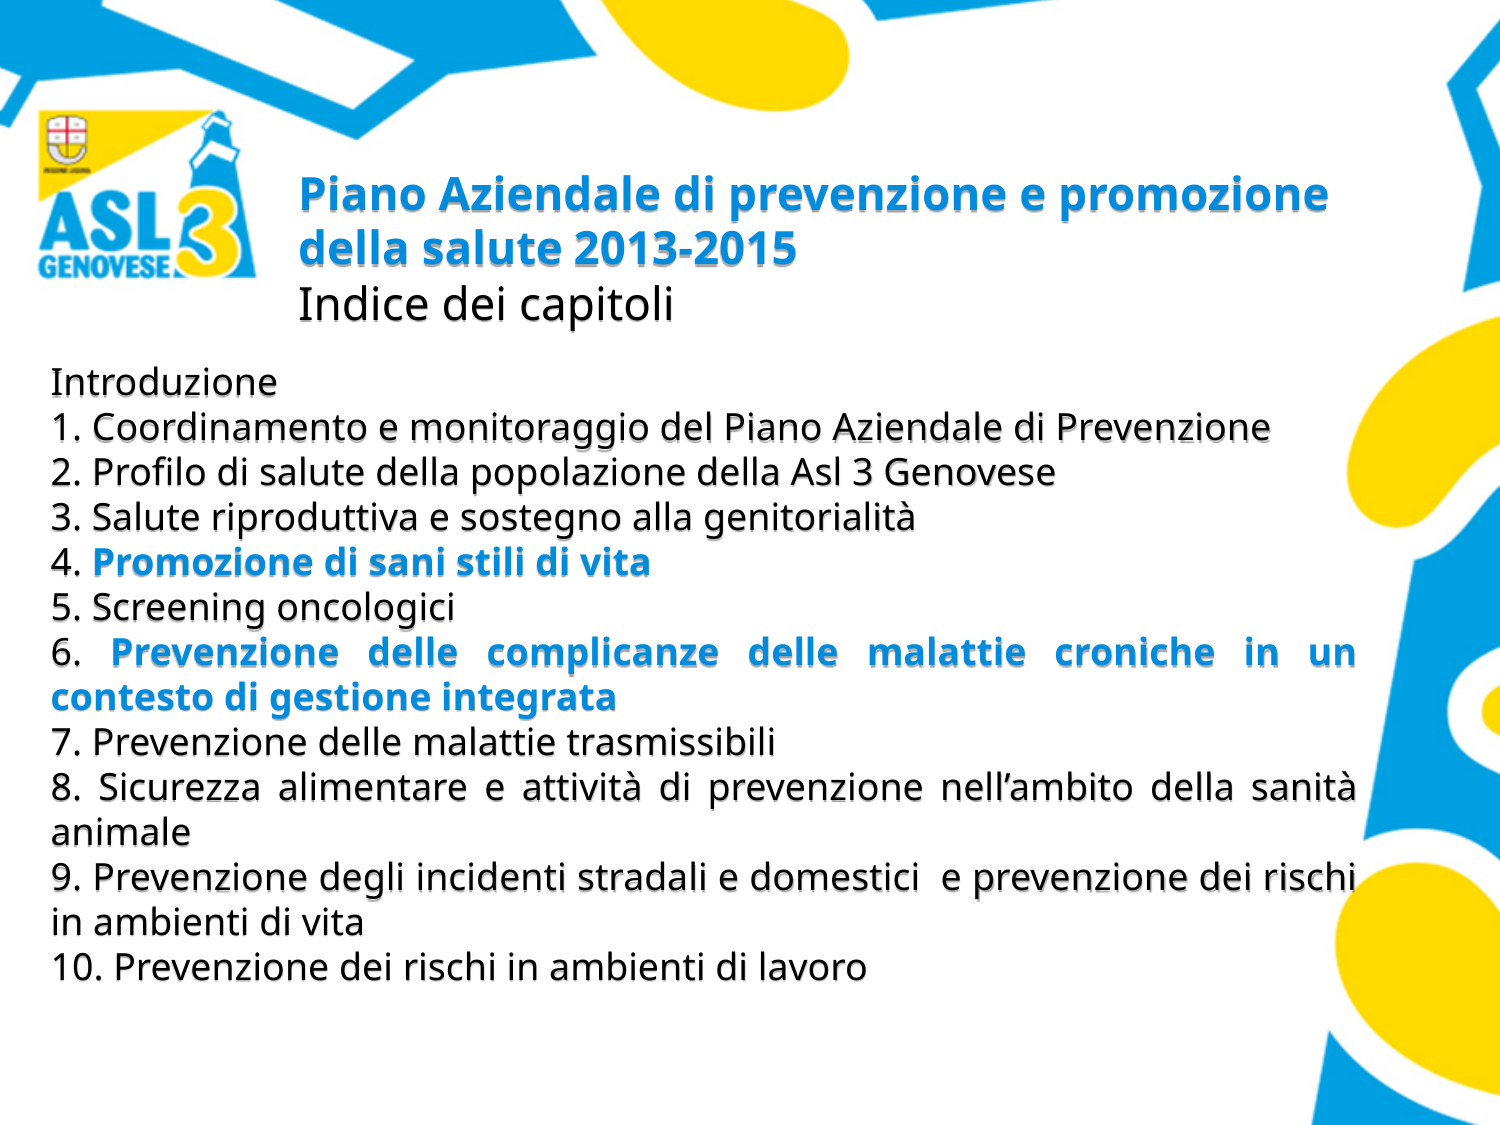

# Piano Aziendale di prevenzione e promozione della salute 2013-2015 Indice dei capitoli
Introduzione
1. Coordinamento e monitoraggio del Piano Aziendale di Prevenzione
2. Profilo di salute della popolazione della Asl 3 Genovese
3. Salute riproduttiva e sostegno alla genitorialità
4. Promozione di sani stili di vita
5. Screening oncologici
6. Prevenzione delle complicanze delle malattie croniche in un contesto di gestione integrata
7. Prevenzione delle malattie trasmissibili
8. Sicurezza alimentare e attività di prevenzione nell’ambito della sanità animale
9. Prevenzione degli incidenti stradali e domestici e prevenzione dei rischi in ambienti di vita
10. Prevenzione dei rischi in ambienti di lavoro